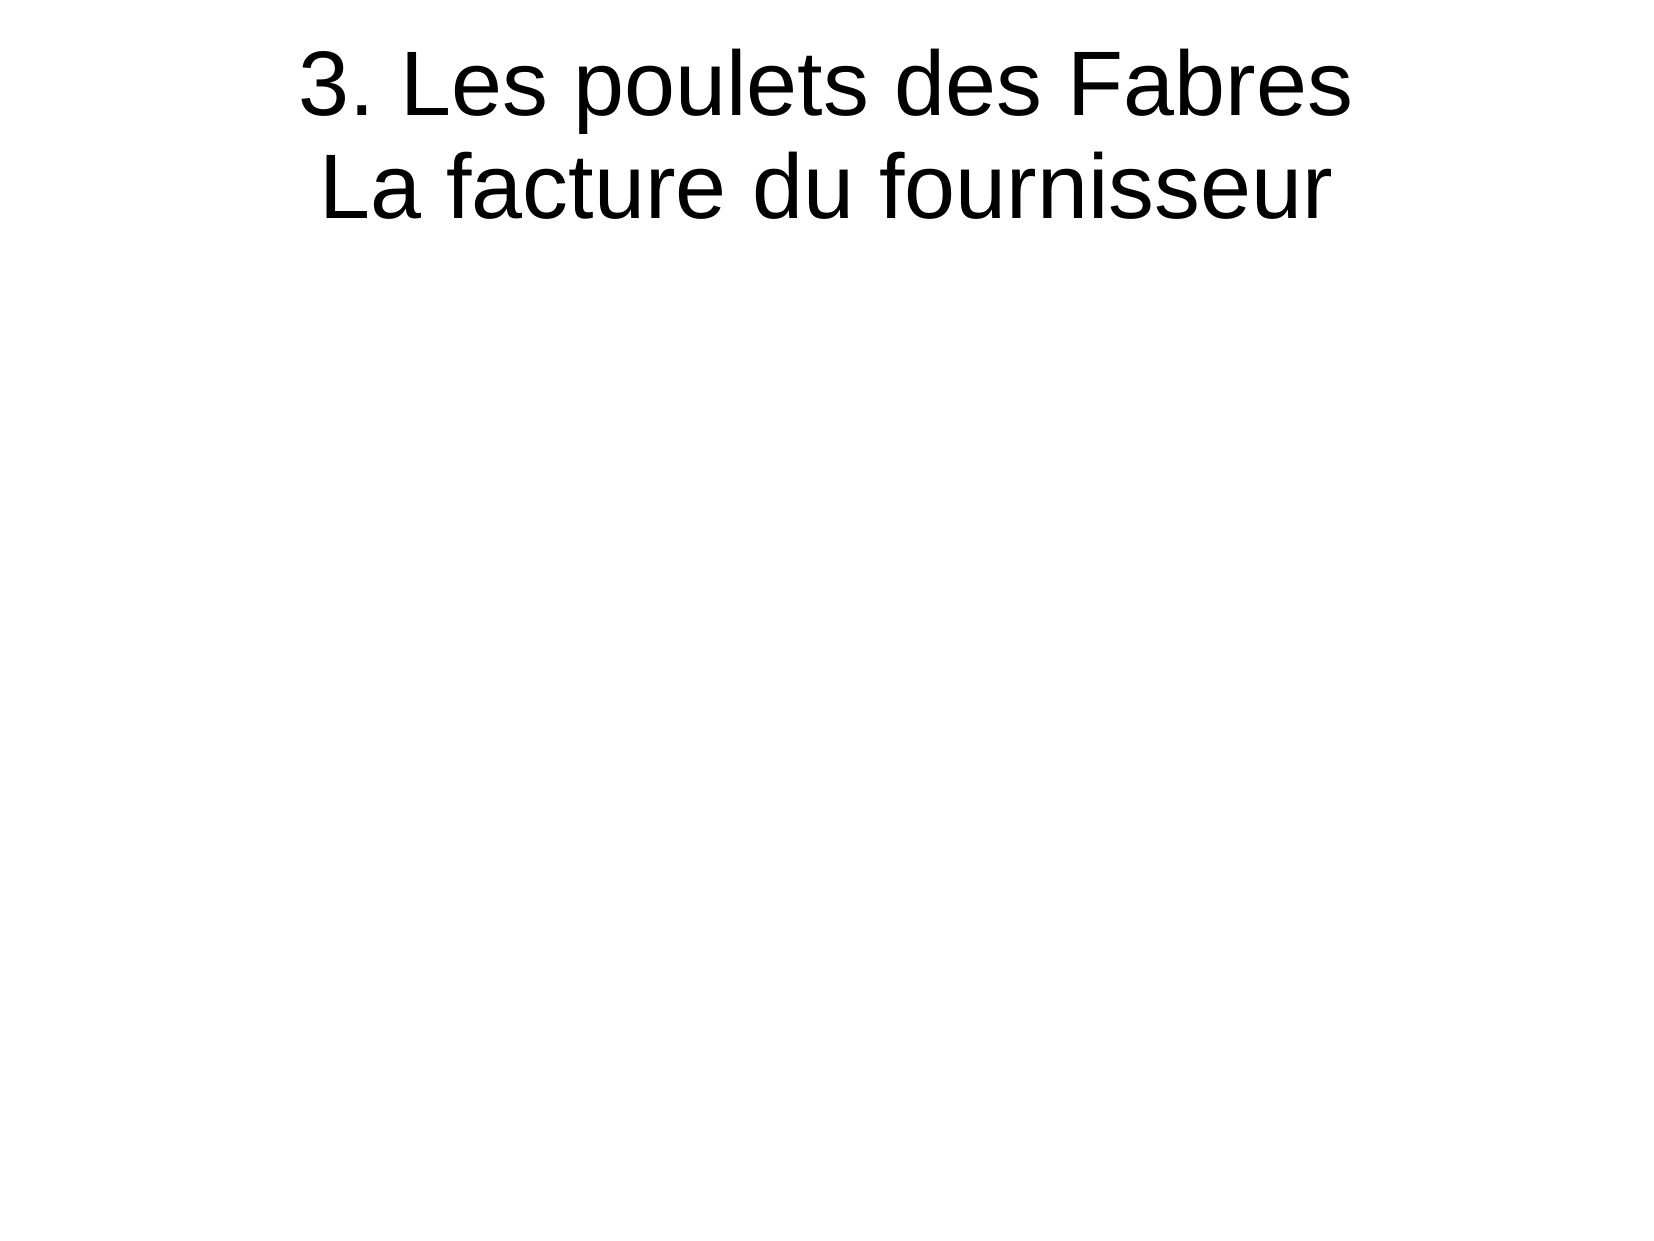

# 3. Les poulets des Fabres La facture du fournisseur